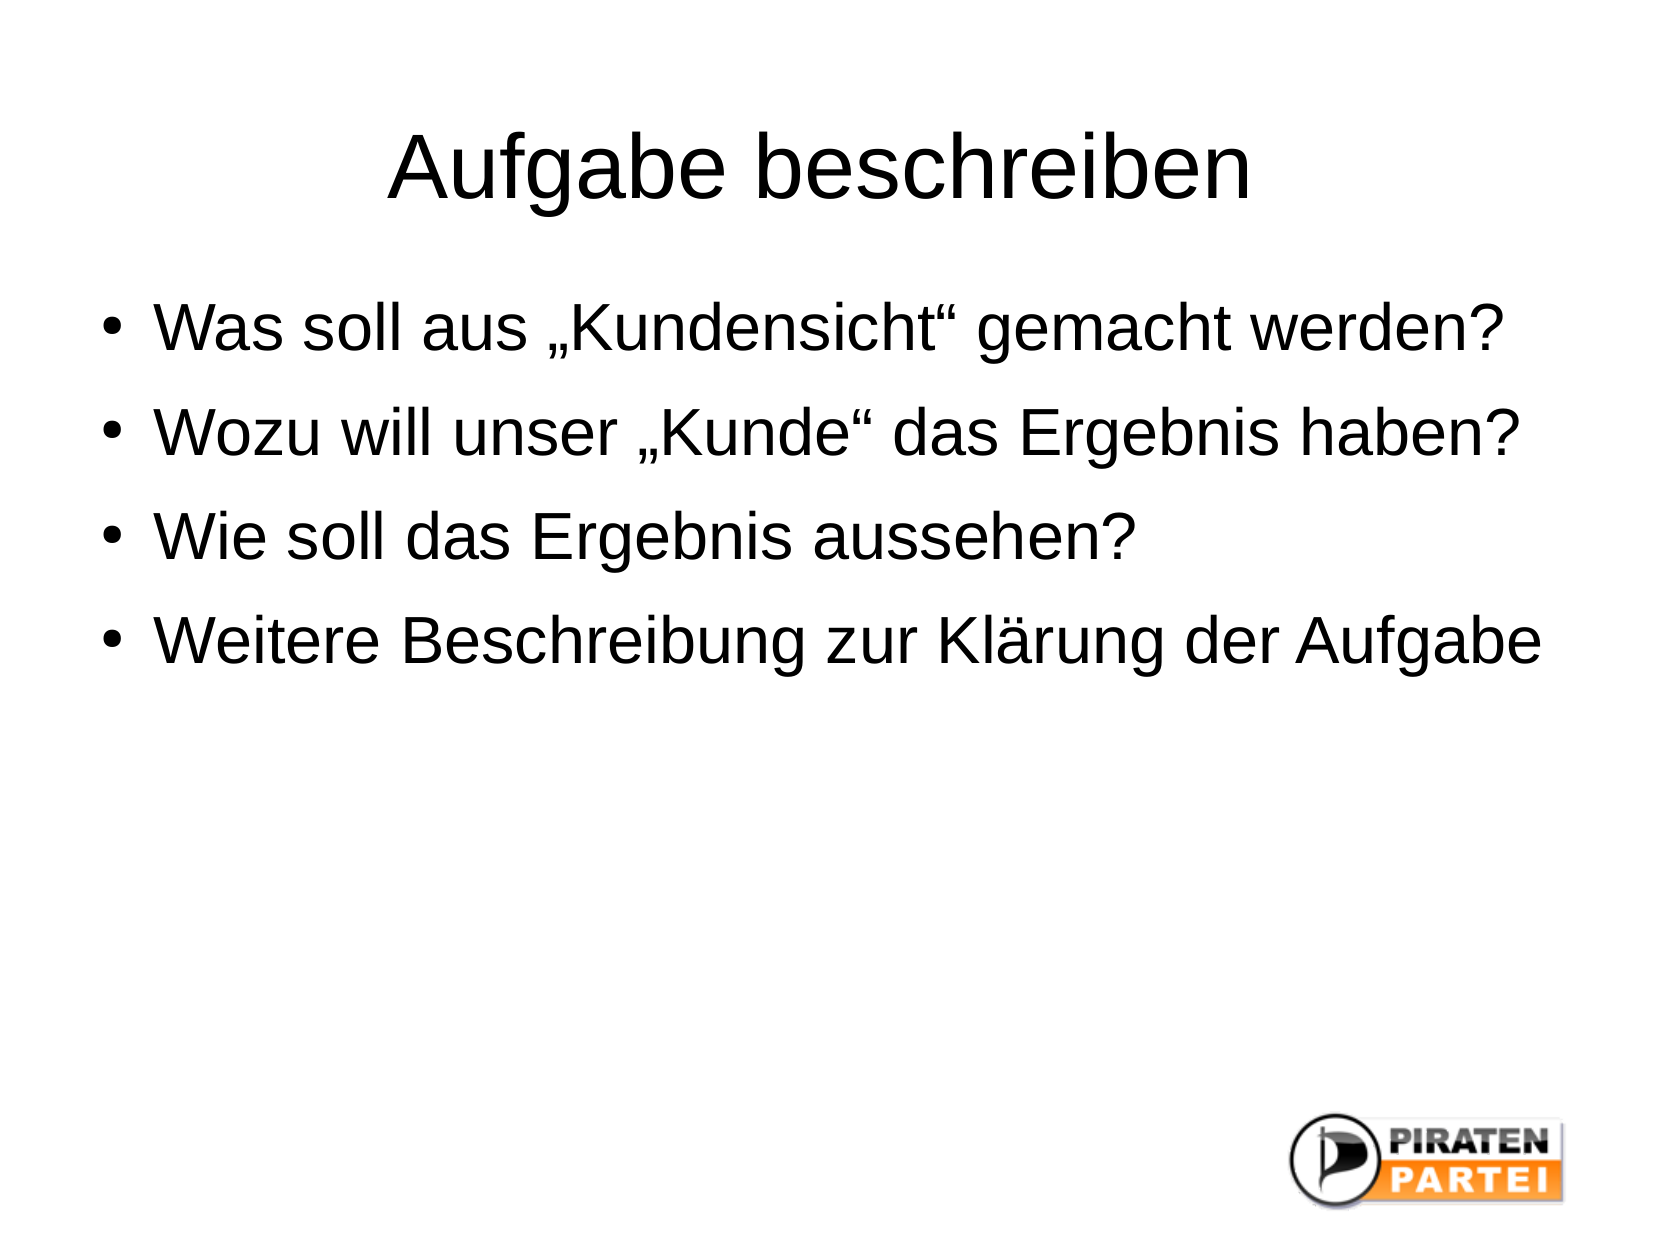

# Aufgabe beschreiben
Was soll aus „Kundensicht“ gemacht werden?
Wozu will unser „Kunde“ das Ergebnis haben?
Wie soll das Ergebnis aussehen?
Weitere Beschreibung zur Klärung der Aufgabe